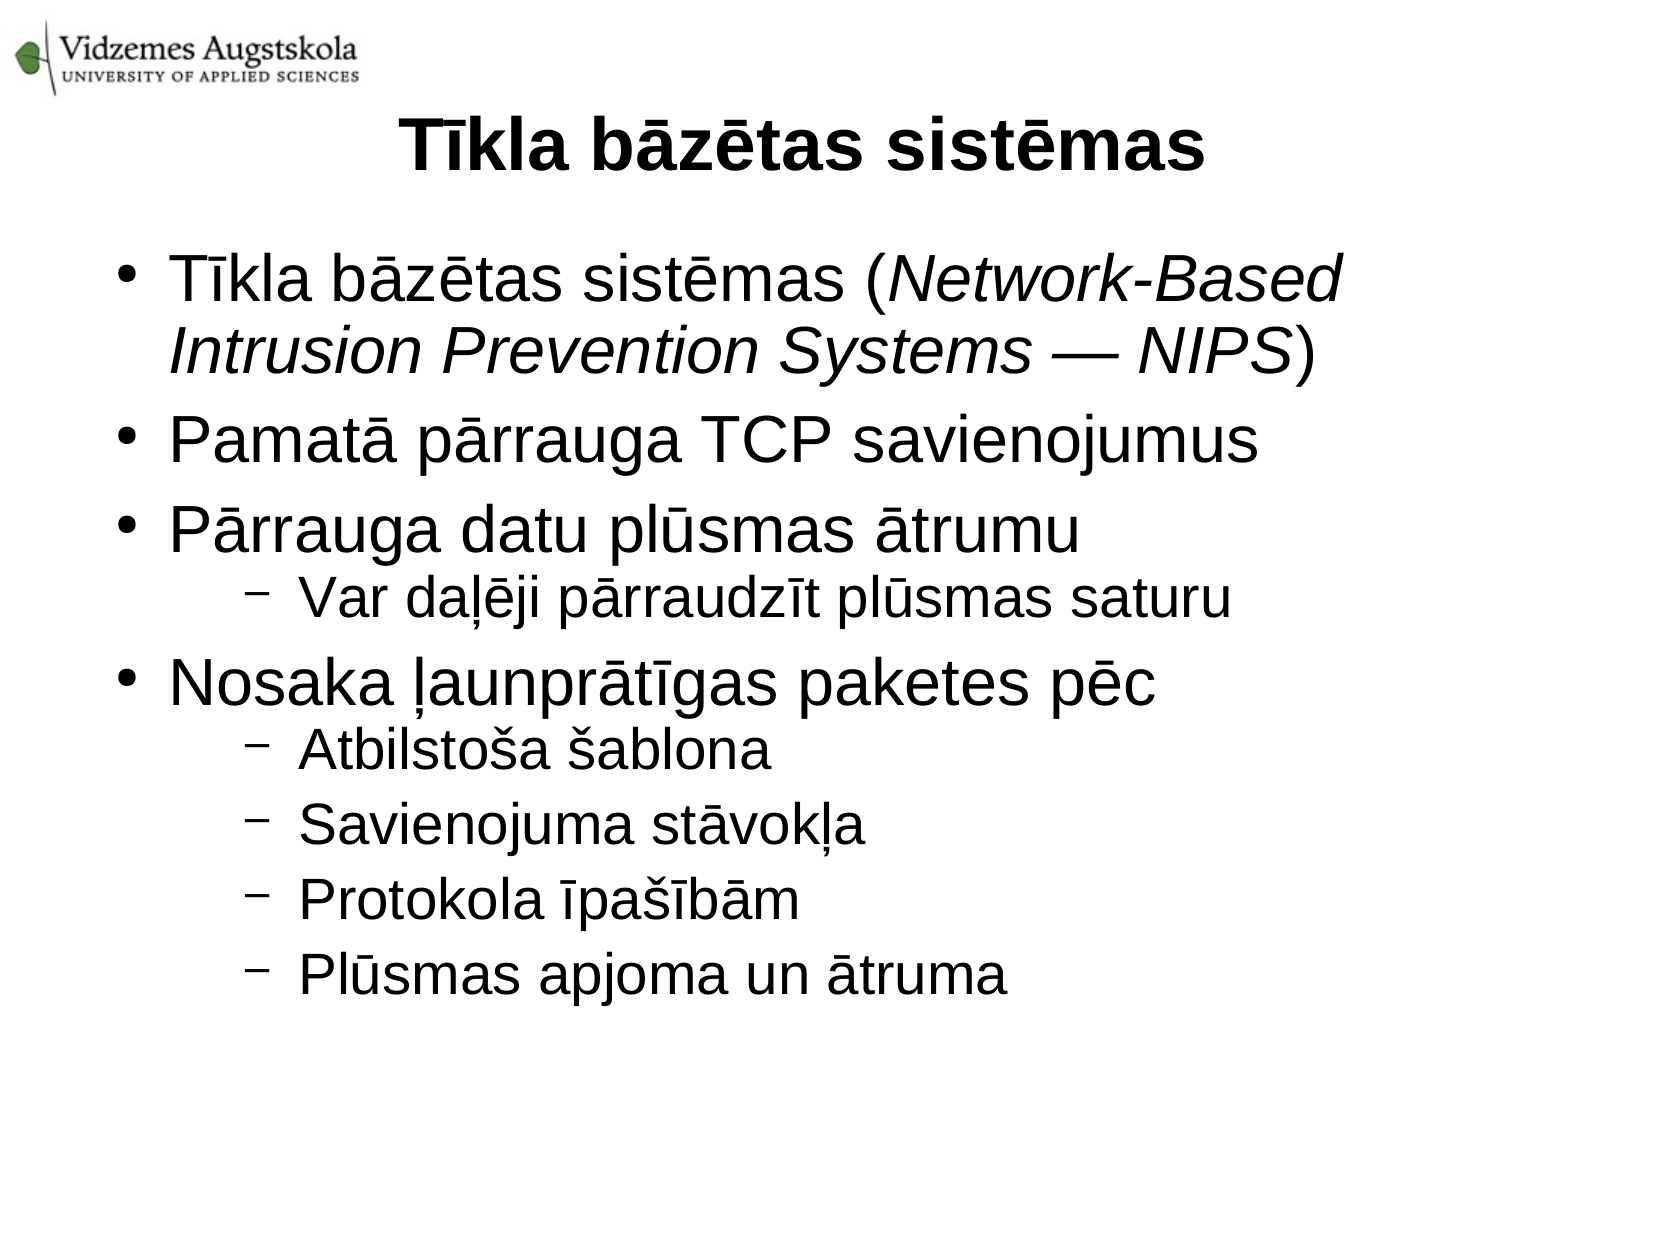

# Tīkla bāzētas sistēmas
Tīkla bāzētas sistēmas (Network-Based Intrusion Prevention Systems — NIPS)
Pamatā pārrauga TCP savienojumus
Pārrauga datu plūsmas ātrumu
Var daļēji pārraudzīt plūsmas saturu
Nosaka ļaunprātīgas paketes pēc
Atbilstoša šablona
Savienojuma stāvokļa
Protokola īpašībām
Plūsmas apjoma un ātruma